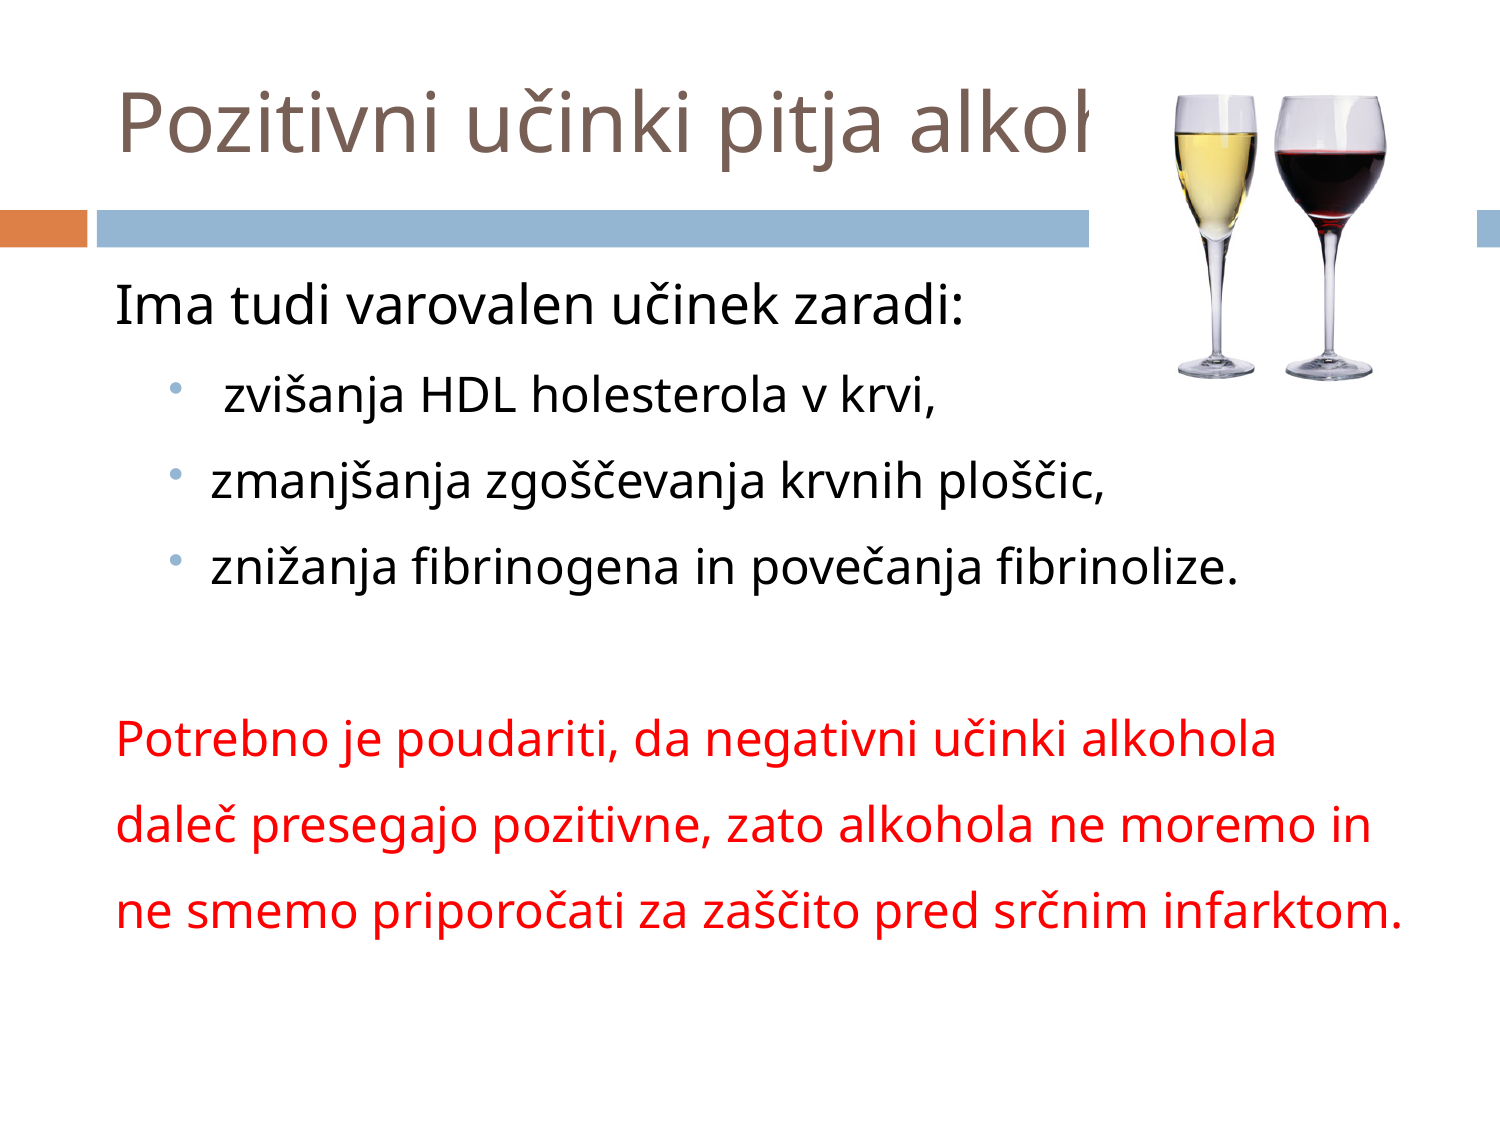

# Pozitivni učinki pitja alkohola
Ima tudi varovalen učinek zaradi:
 zvišanja HDL holesterola v krvi,
zmanjšanja zgoščevanja krvnih ploščic,
znižanja fibrinogena in povečanja fibrinolize.
Potrebno je poudariti, da negativni učinki alkohola
daleč presegajo pozitivne, zato alkohola ne moremo in
ne smemo priporočati za zaščito pred srčnim infarktom.